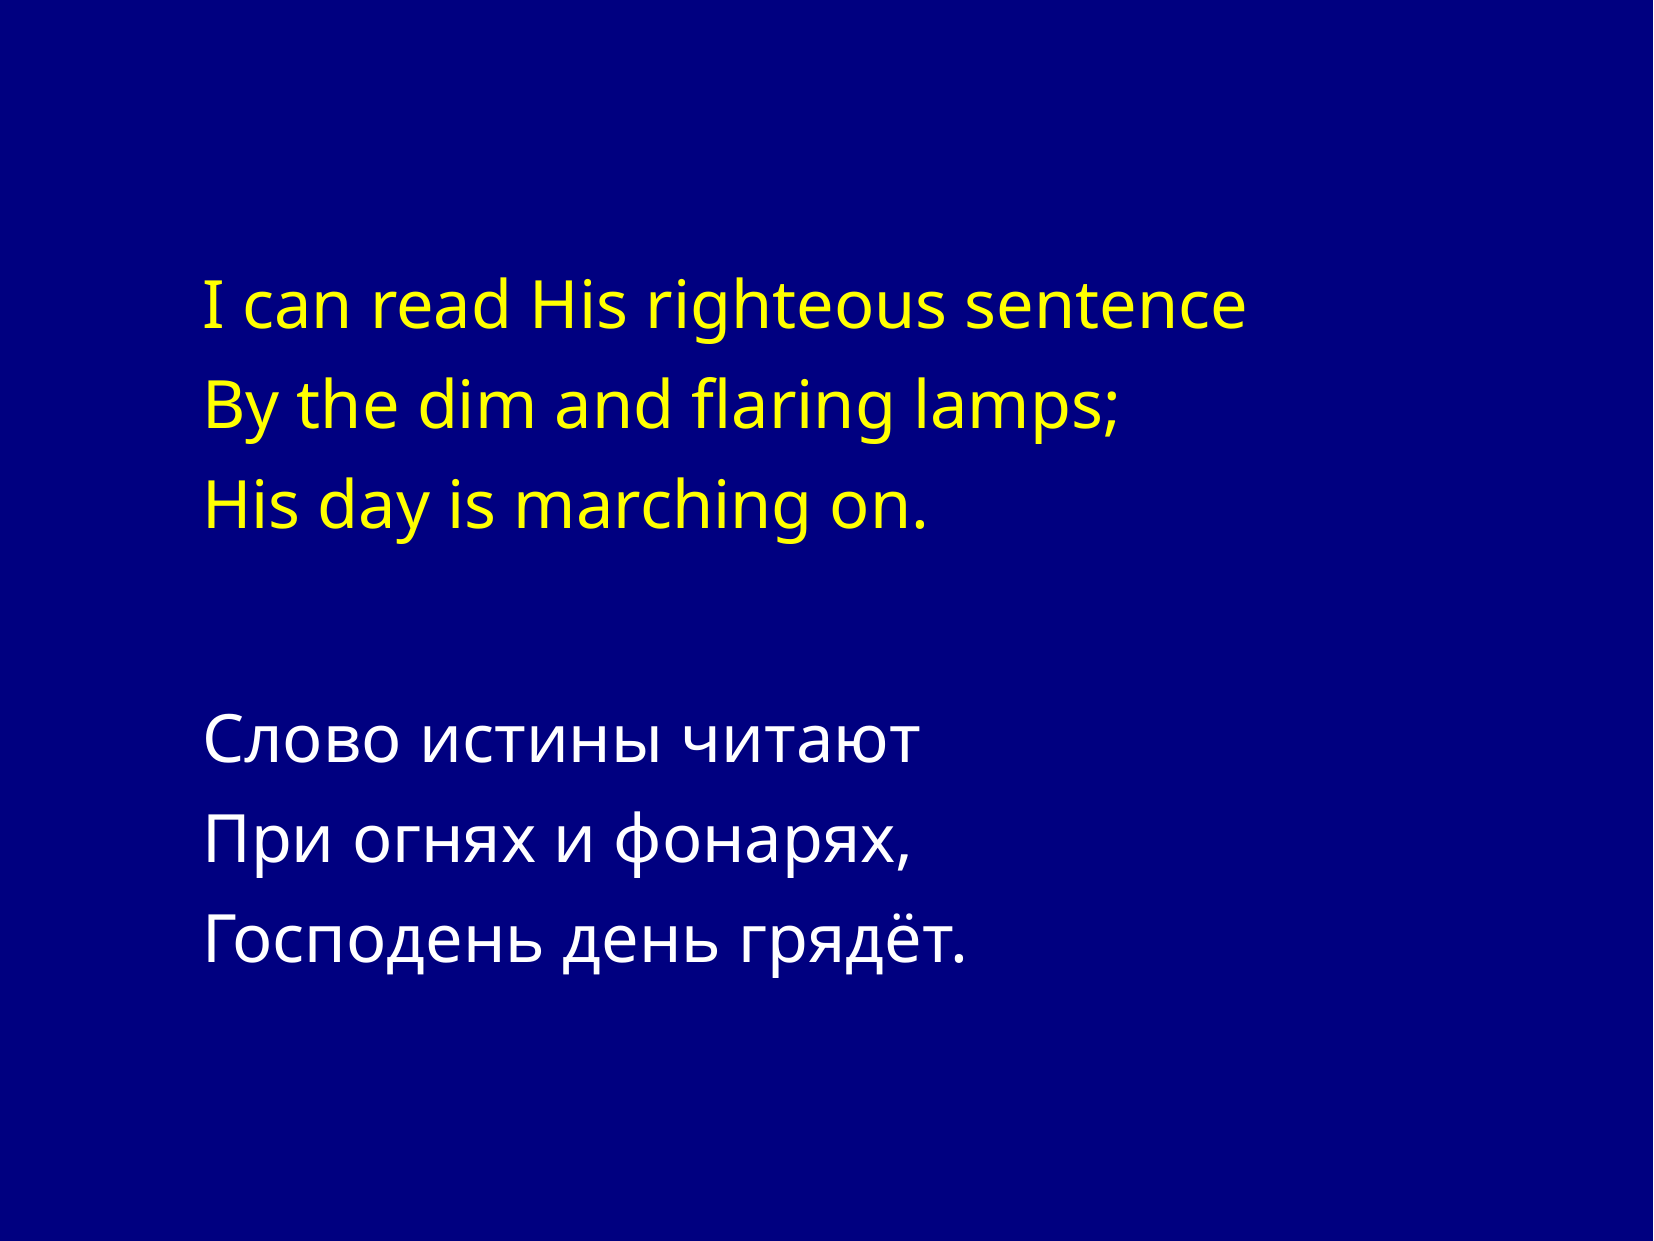

I can read His righteous sentence
	By the dim and flaring lamps;
	His day is marching on.
	Слово истины читают
	При огнях и фонарях,
	Господень день грядёт.